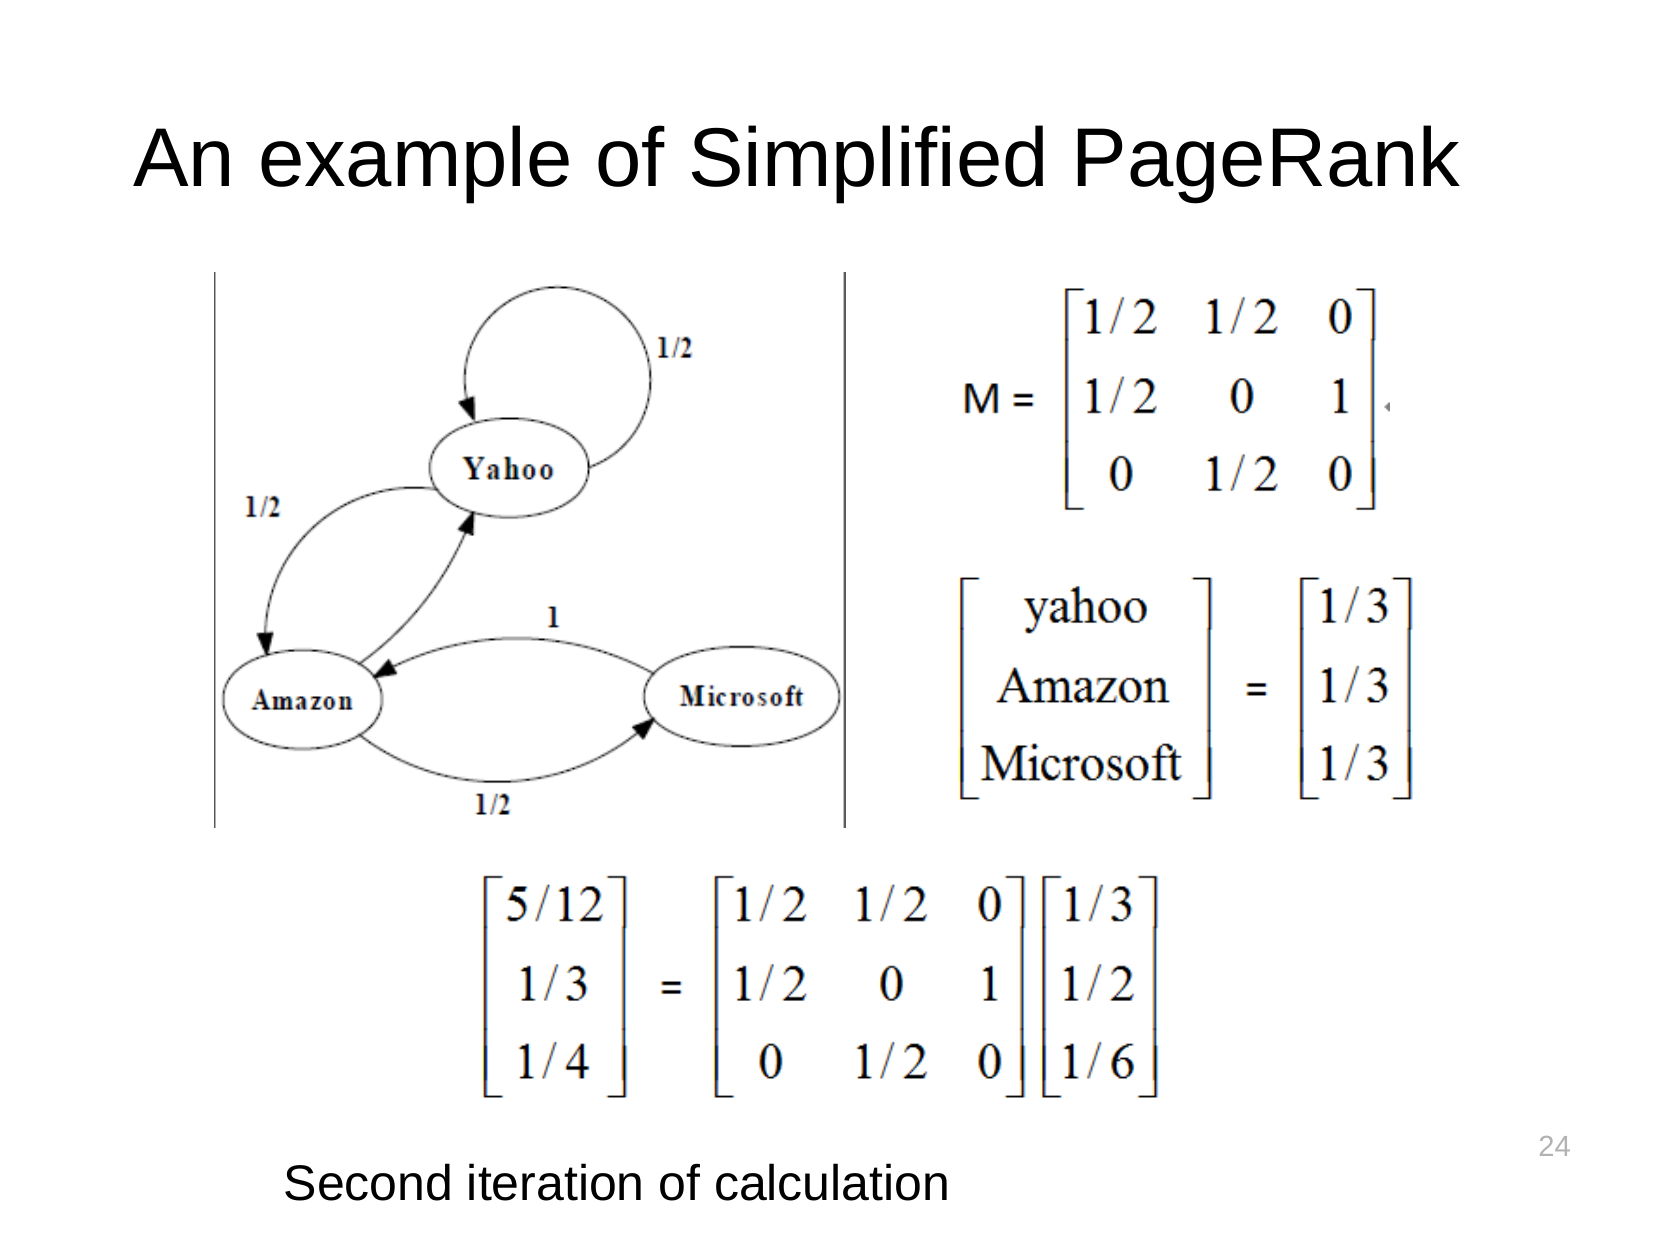

# An example of Simplified PageRank
24
Second iteration of calculation